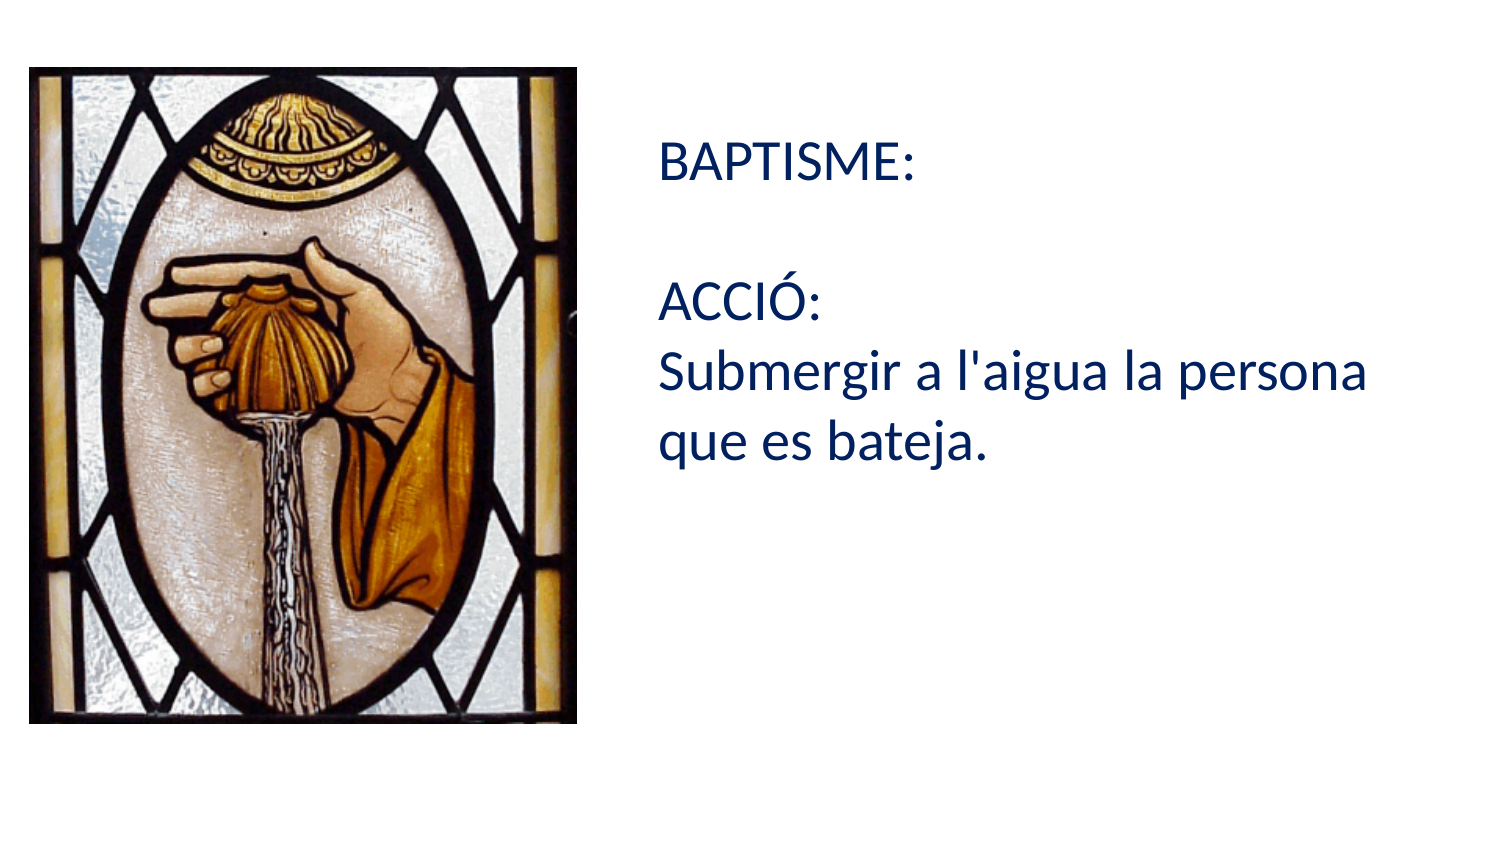

BAPTISME:
ACCIÓ:
Submergir a l'aigua la persona que es bateja.